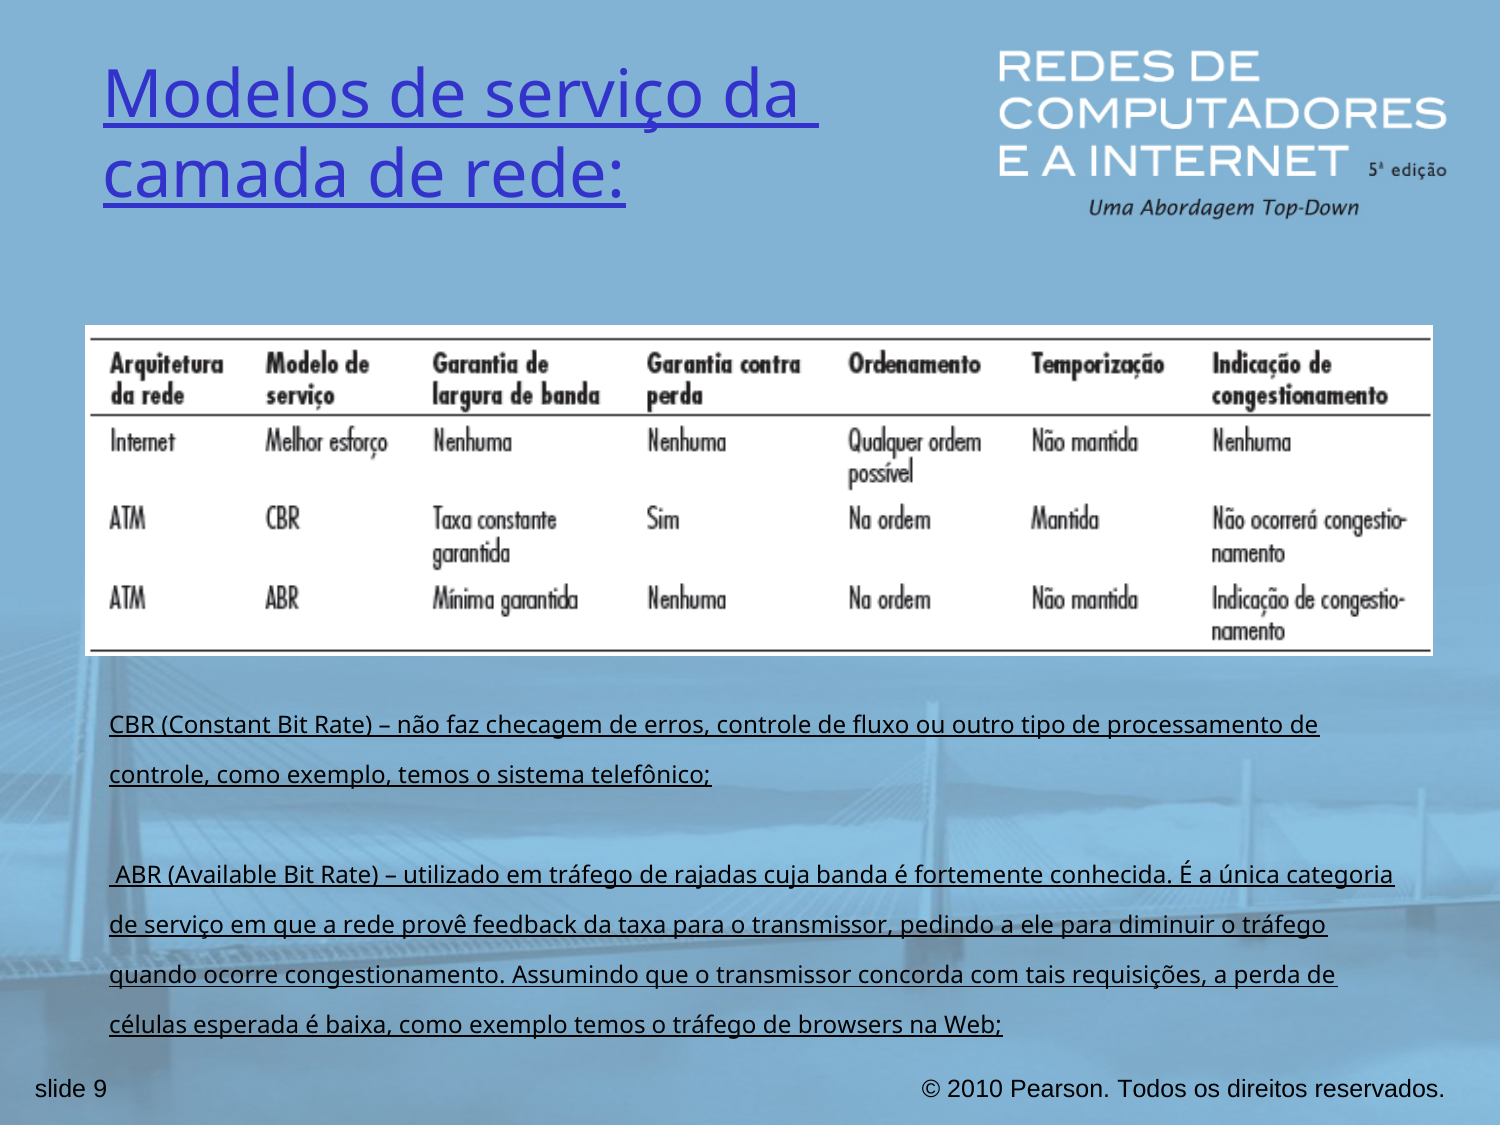

# Modelos de serviço da camada de rede:
CBR (Constant Bit Rate) – não faz checagem de erros, controle de fluxo ou outro tipo de processamento de controle, como exemplo, temos o sistema telefônico;
 ABR (Available Bit Rate) – utilizado em tráfego de rajadas cuja banda é fortemente conhecida. É a única categoria de serviço em que a rede provê feedback da taxa para o transmissor, pedindo a ele para diminuir o tráfego quando ocorre congestionamento. Assumindo que o transmissor concorda com tais requisições, a perda de células esperada é baixa, como exemplo temos o tráfego de browsers na Web;